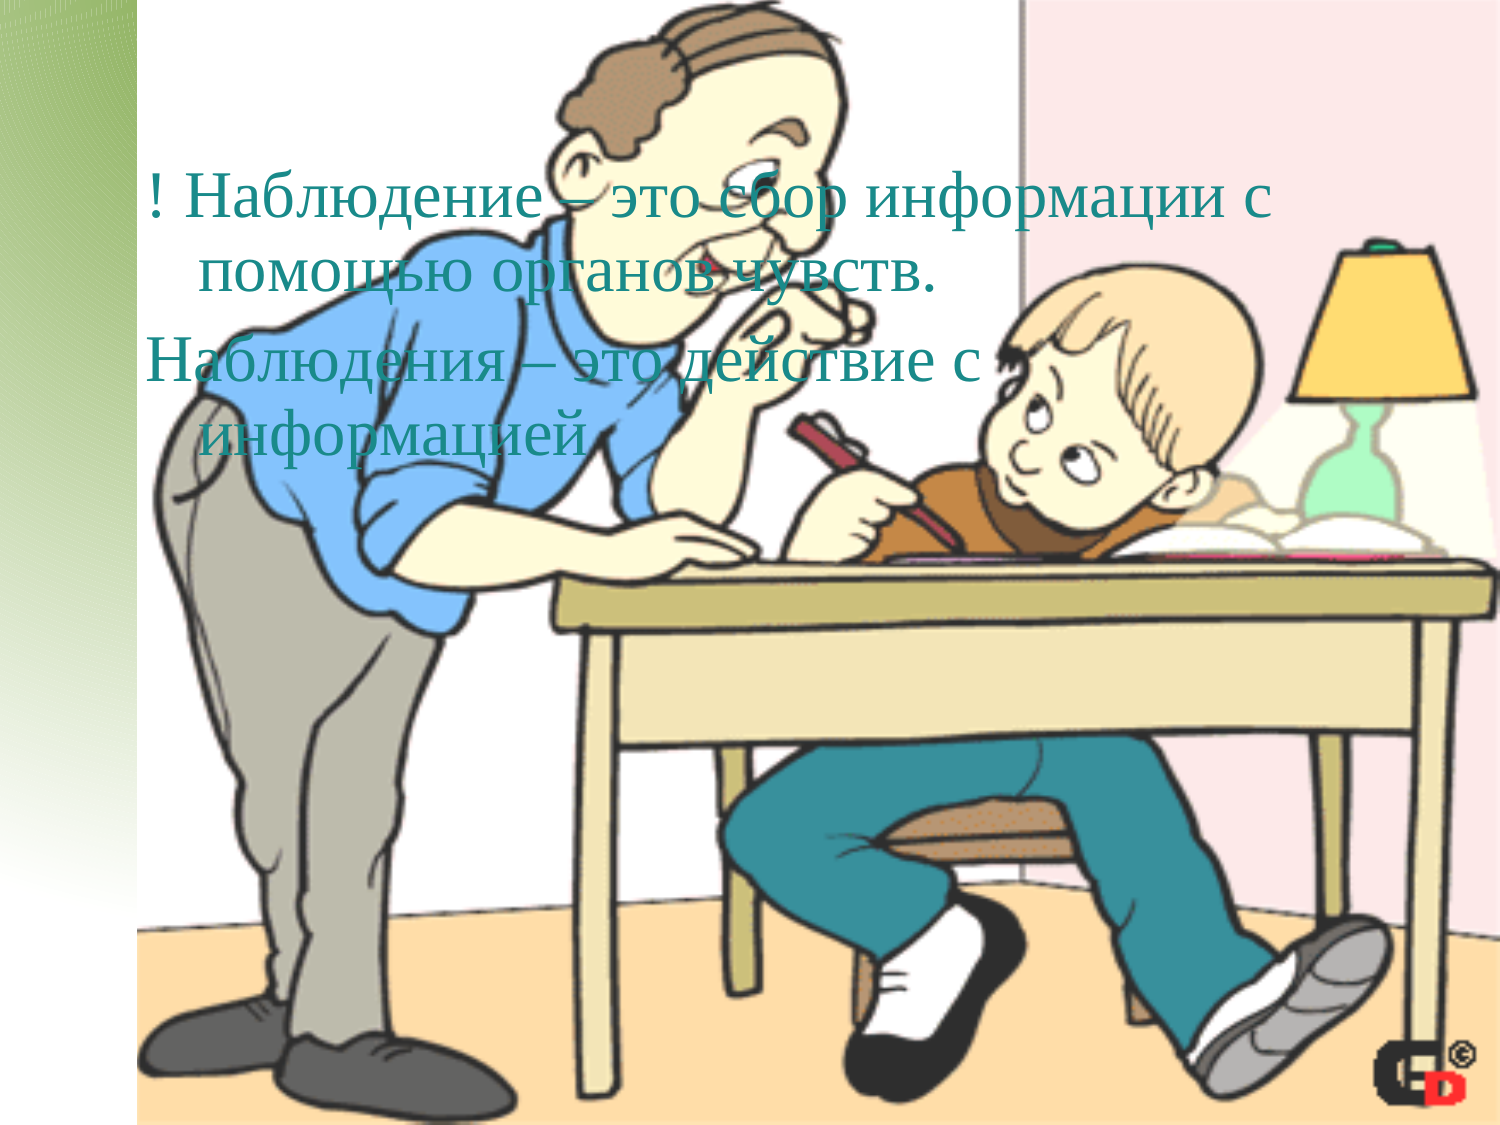

# ! Наблюдение – это сбор информации с помощью органов чувств.
Наблюдения – это действие с информацией